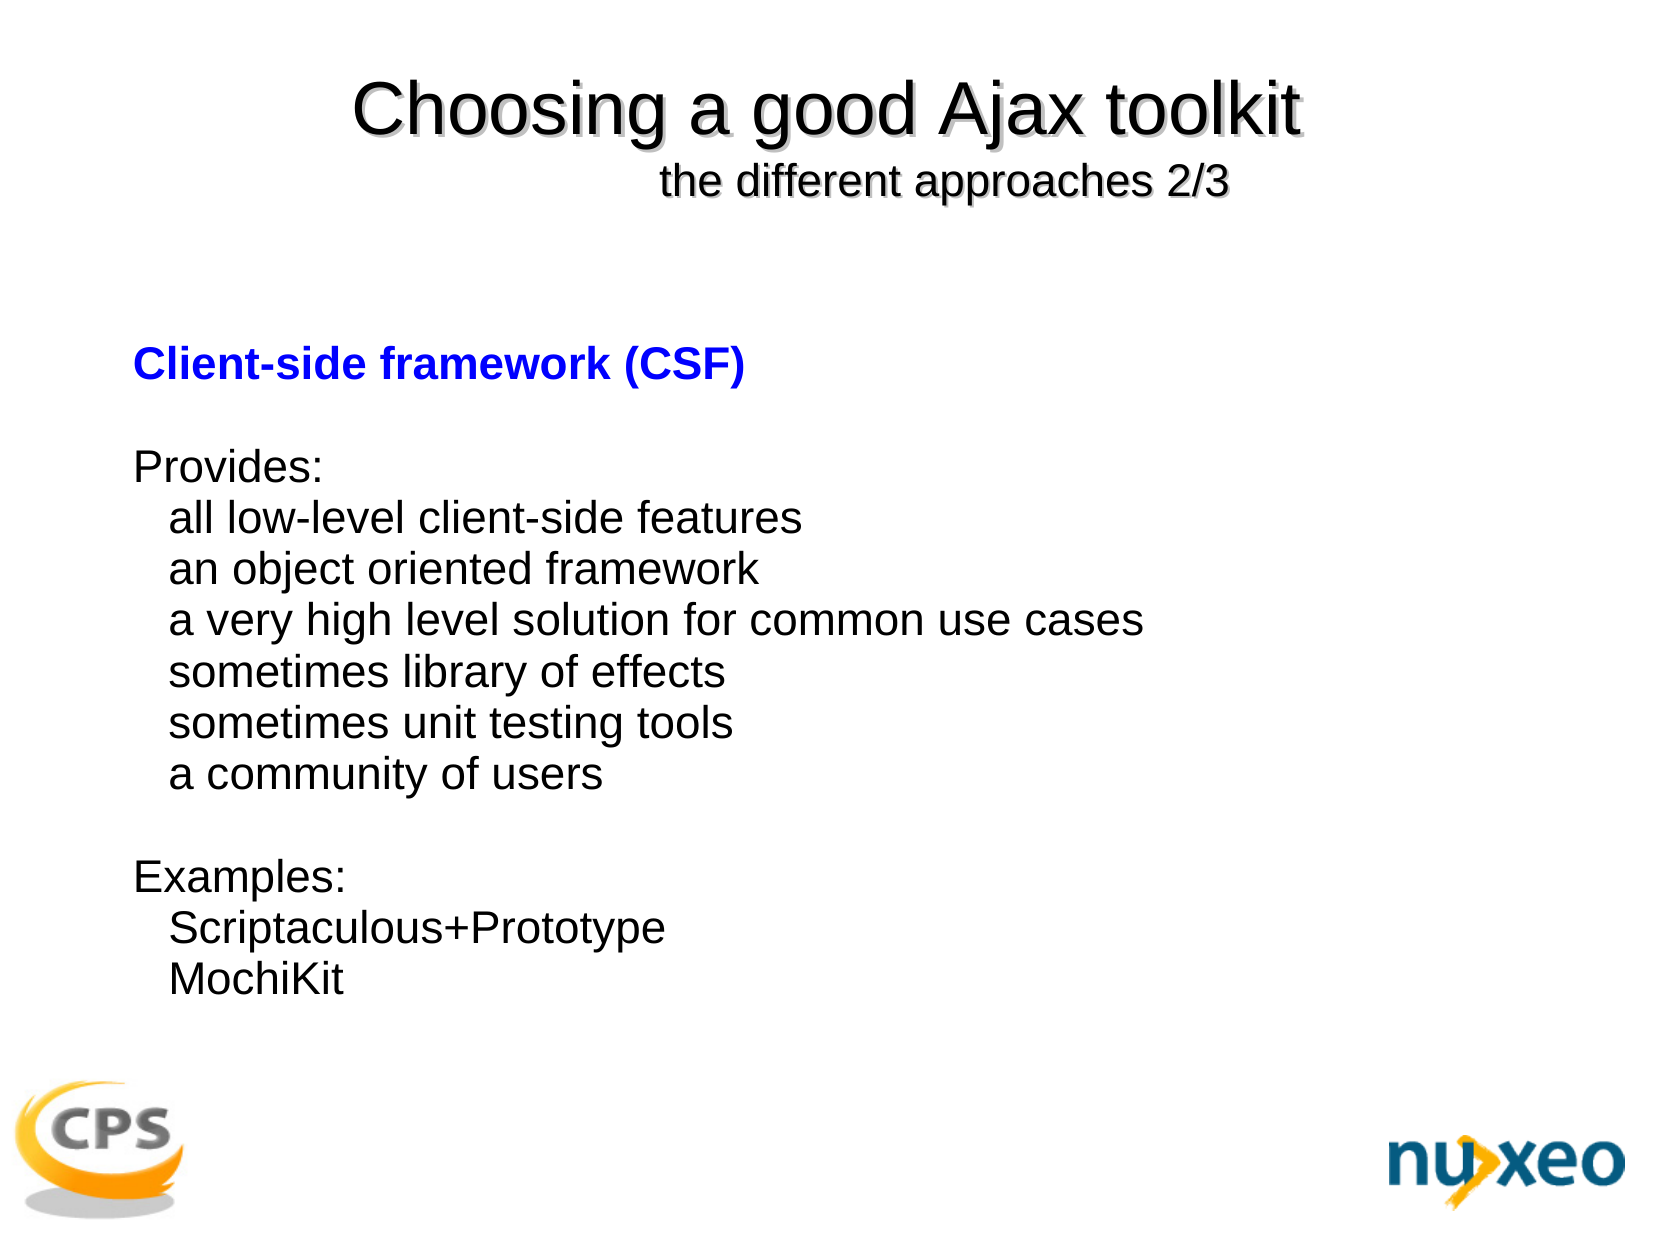

Choosing a good Ajax toolkit
the different approaches 2/3
Client-side framework (CSF)
Provides:
all low-level client-side features
an object oriented framework
a very high level solution for common use cases
sometimes library of effects
sometimes unit testing tools
a community of users
Examples:
Scriptaculous+Prototype
MochiKit